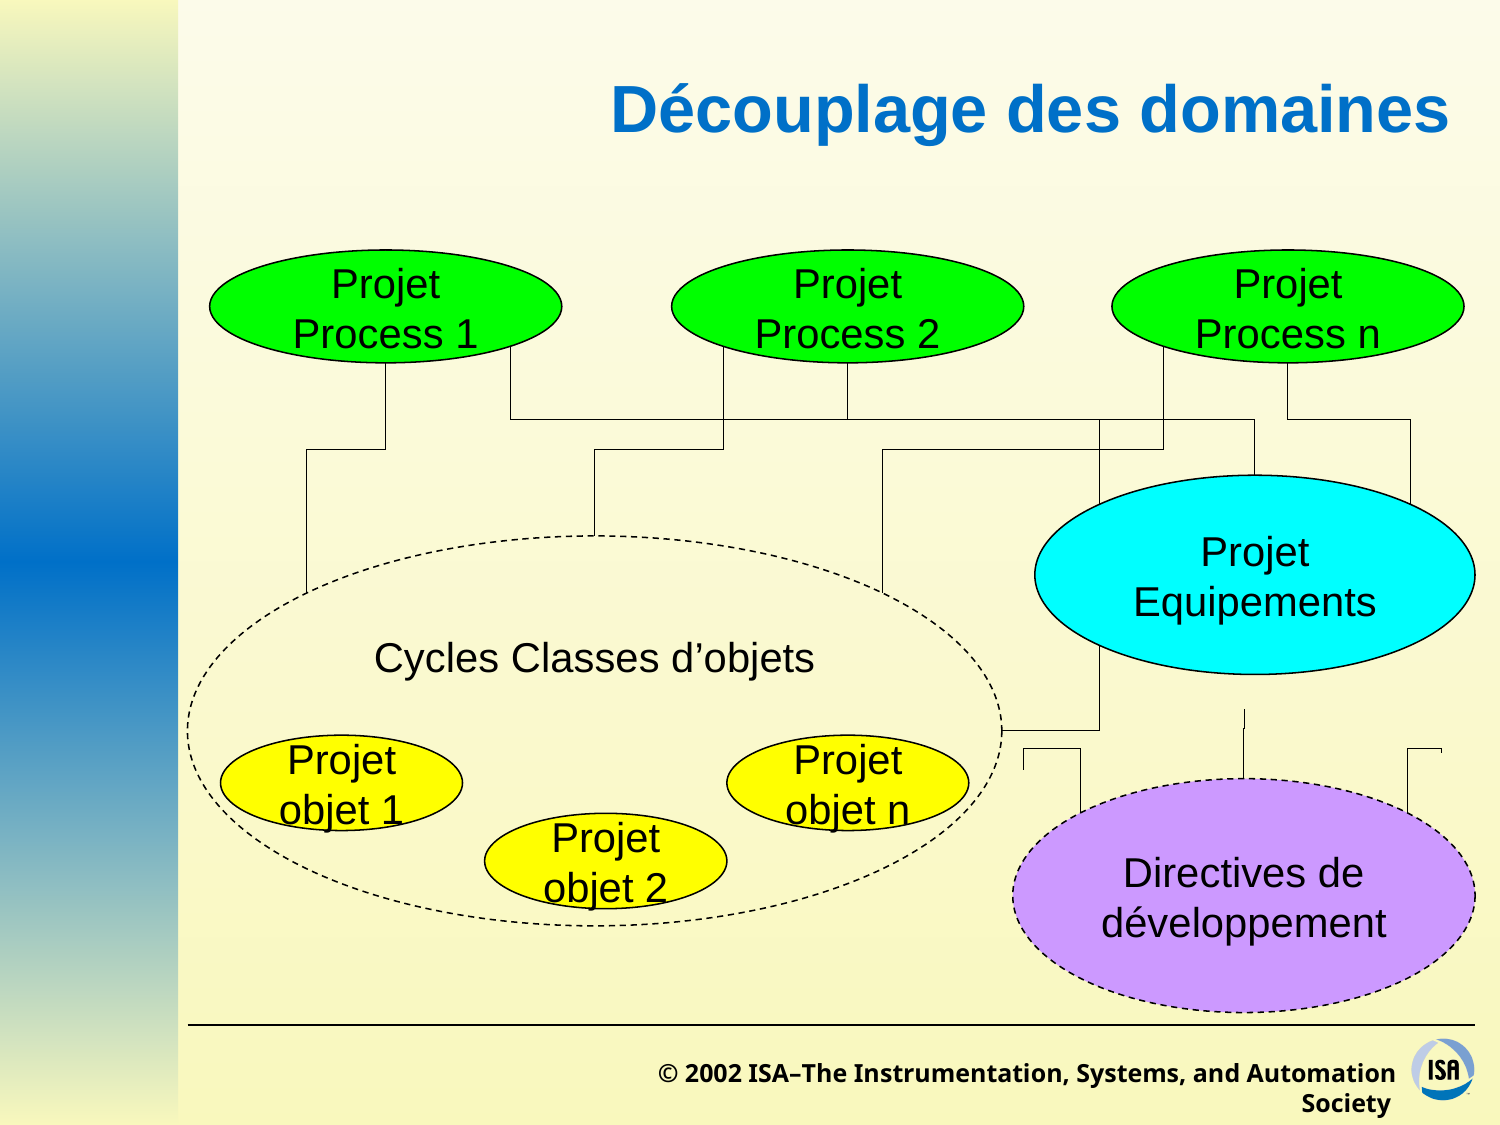

# Découplage des domaines
Projet Process 1
Projet Process 2
Projet Process n
Projet Equipements
Cycles Classes d’objets
Projet objet 1
Projet objet n
Directives de développement
Projet objet 2